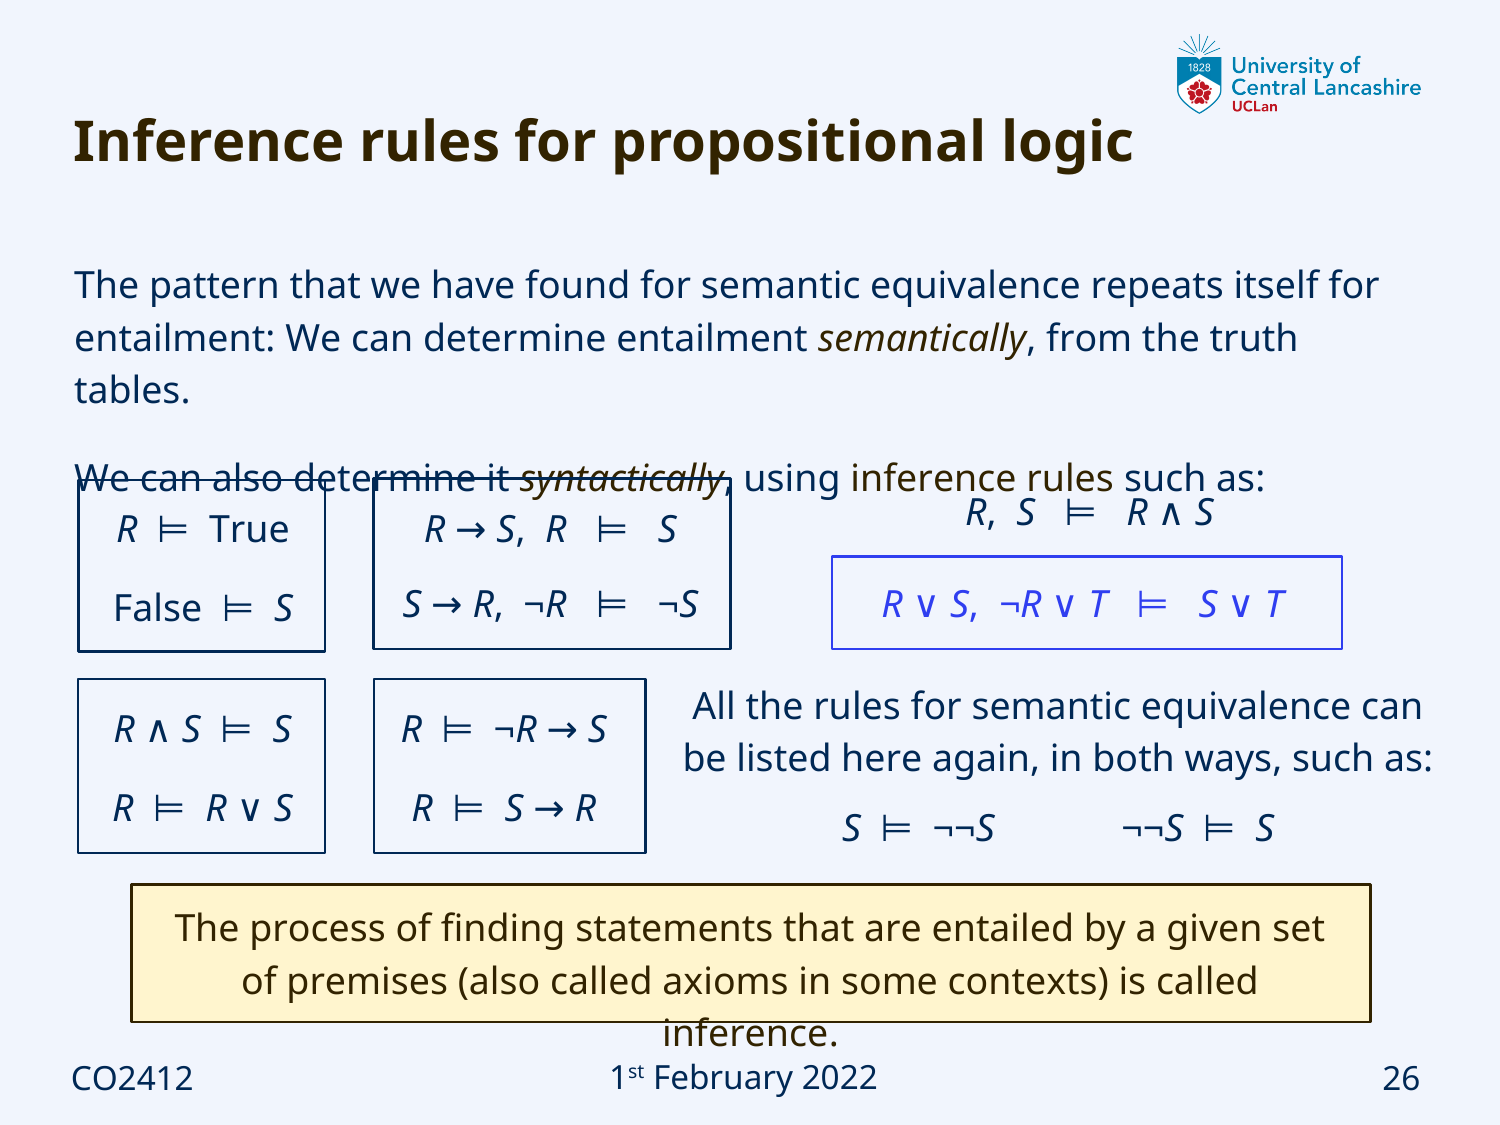

# Inference rules for propositional logic
The pattern that we have found for semantic equivalence repeats itself for entailment: We can determine entailment semantically, from the truth tables.
We can also determine it syntactically, using inference rules such as:
R, S ⊨ R ∧ S
R ⊨ True
False ⊨ S
R → S, R ⊨ S
S → R, ¬R ⊨ ¬S
R ∨ S, ¬R ∨ T ⊨ S ∨ T
All the rules for semantic equivalence can be listed here again, in both ways, such as:
S ⊨ ¬¬S ¬¬S ⊨ S
R ∧ S ⊨ S
R ⊨ R ∨ S
R ⊨ ¬R → S
R ⊨ S → R
The process of finding statements that are entailed by a given set of premises (also called axioms in some contexts) is called inference.